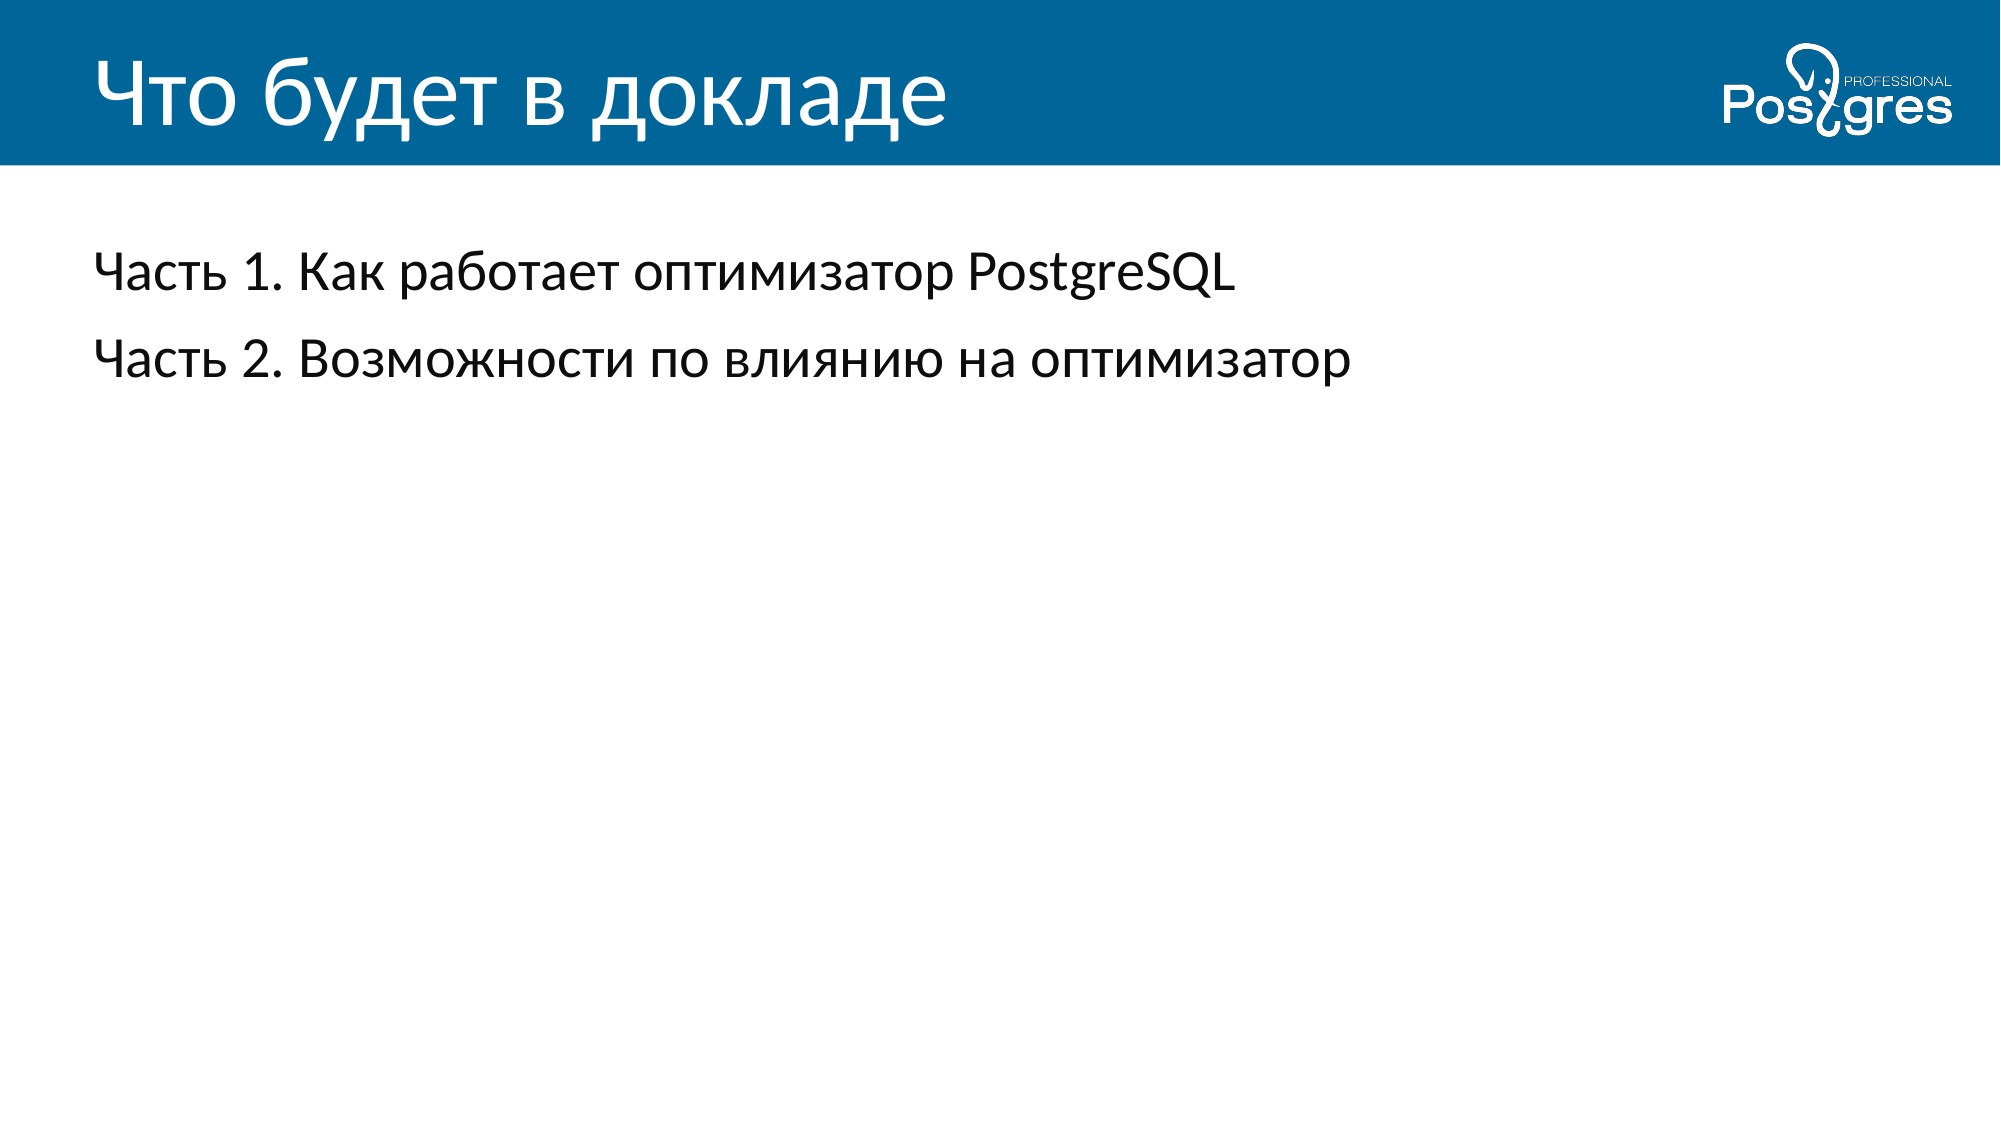

# Что будет в докладе
Часть 1. Как работает оптимизатор PostgreSQL
Часть 2. Возможности по влиянию на оптимизатор